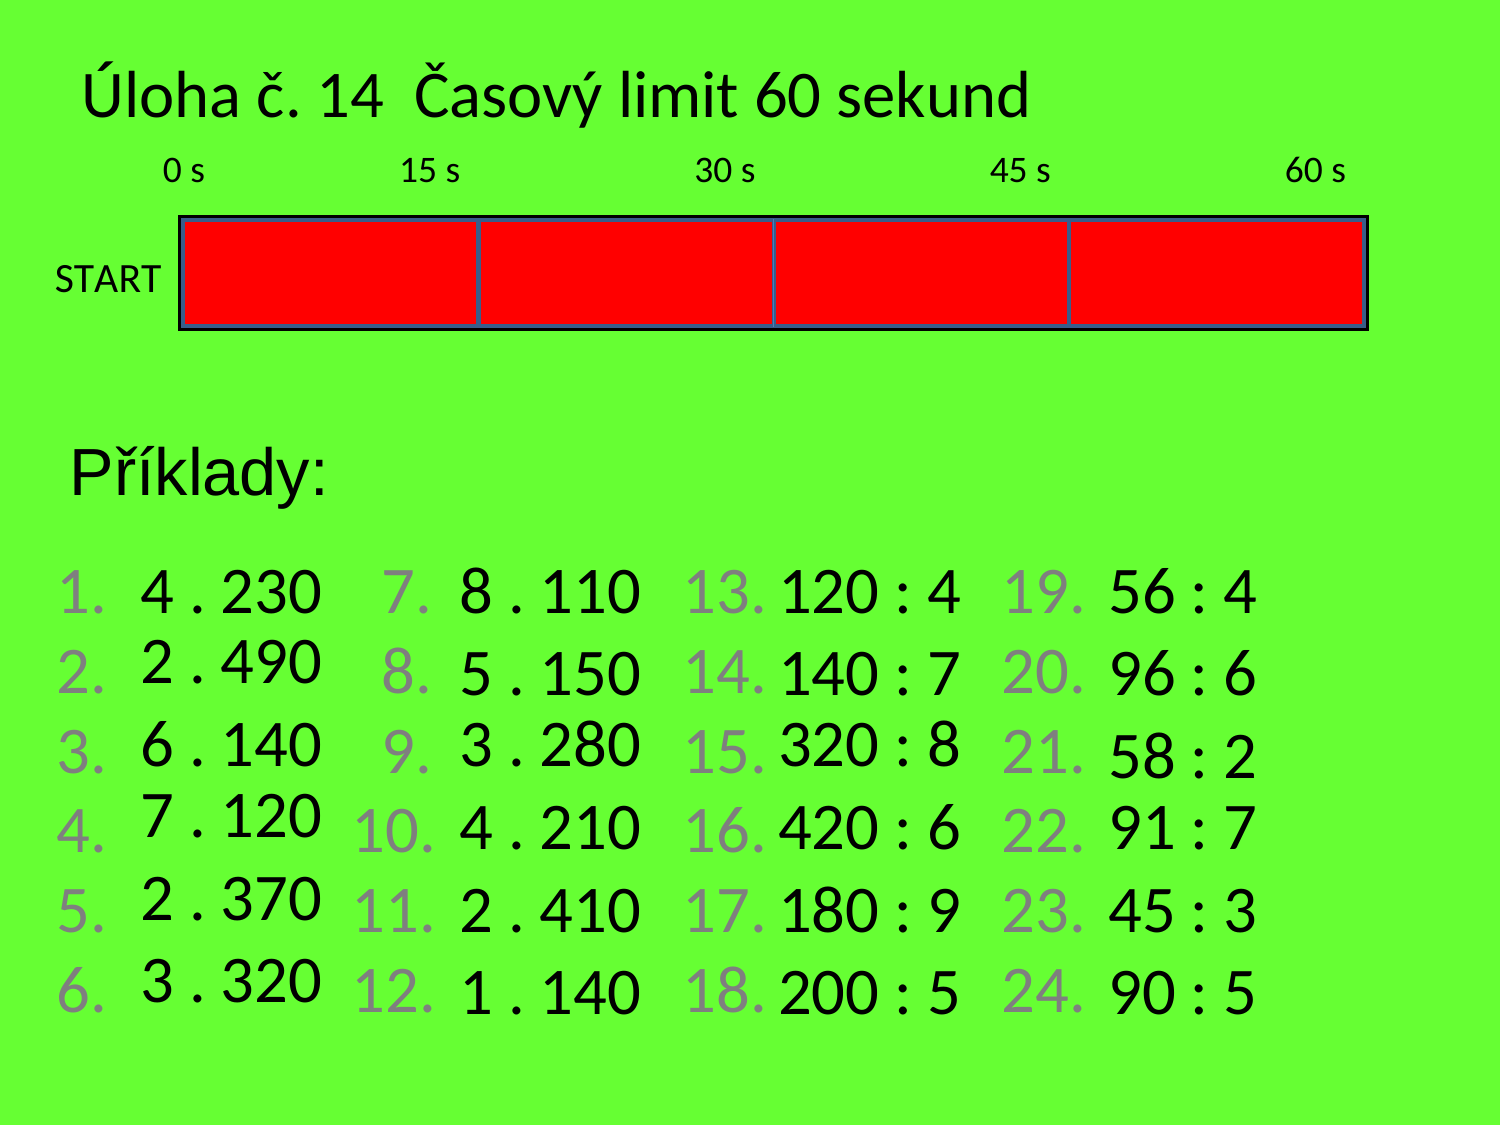

Úloha č. 14
Časový limit 60 sekund
0 s
15 s
30 s
45 s
60 s
START
Příklady:
1.
2.
3.
4.
5.
6.
4 . 230
 7.
 8.
 9.
10.
11.
12.
8 . 110
13.
14.
15.
16.
17.
18.
120 : 4
19.
20.
21.
22.
23.
24.
56 : 4
2 . 490
5 . 150
140 : 7
96 : 6
6 . 140
3 . 280
320 : 8
58 : 2
7 . 120
4 . 210
420 : 6
91 : 7
2 . 370
2 . 410
180 : 9
45 : 3
3 . 320
1 . 140
200 : 5
90 : 5